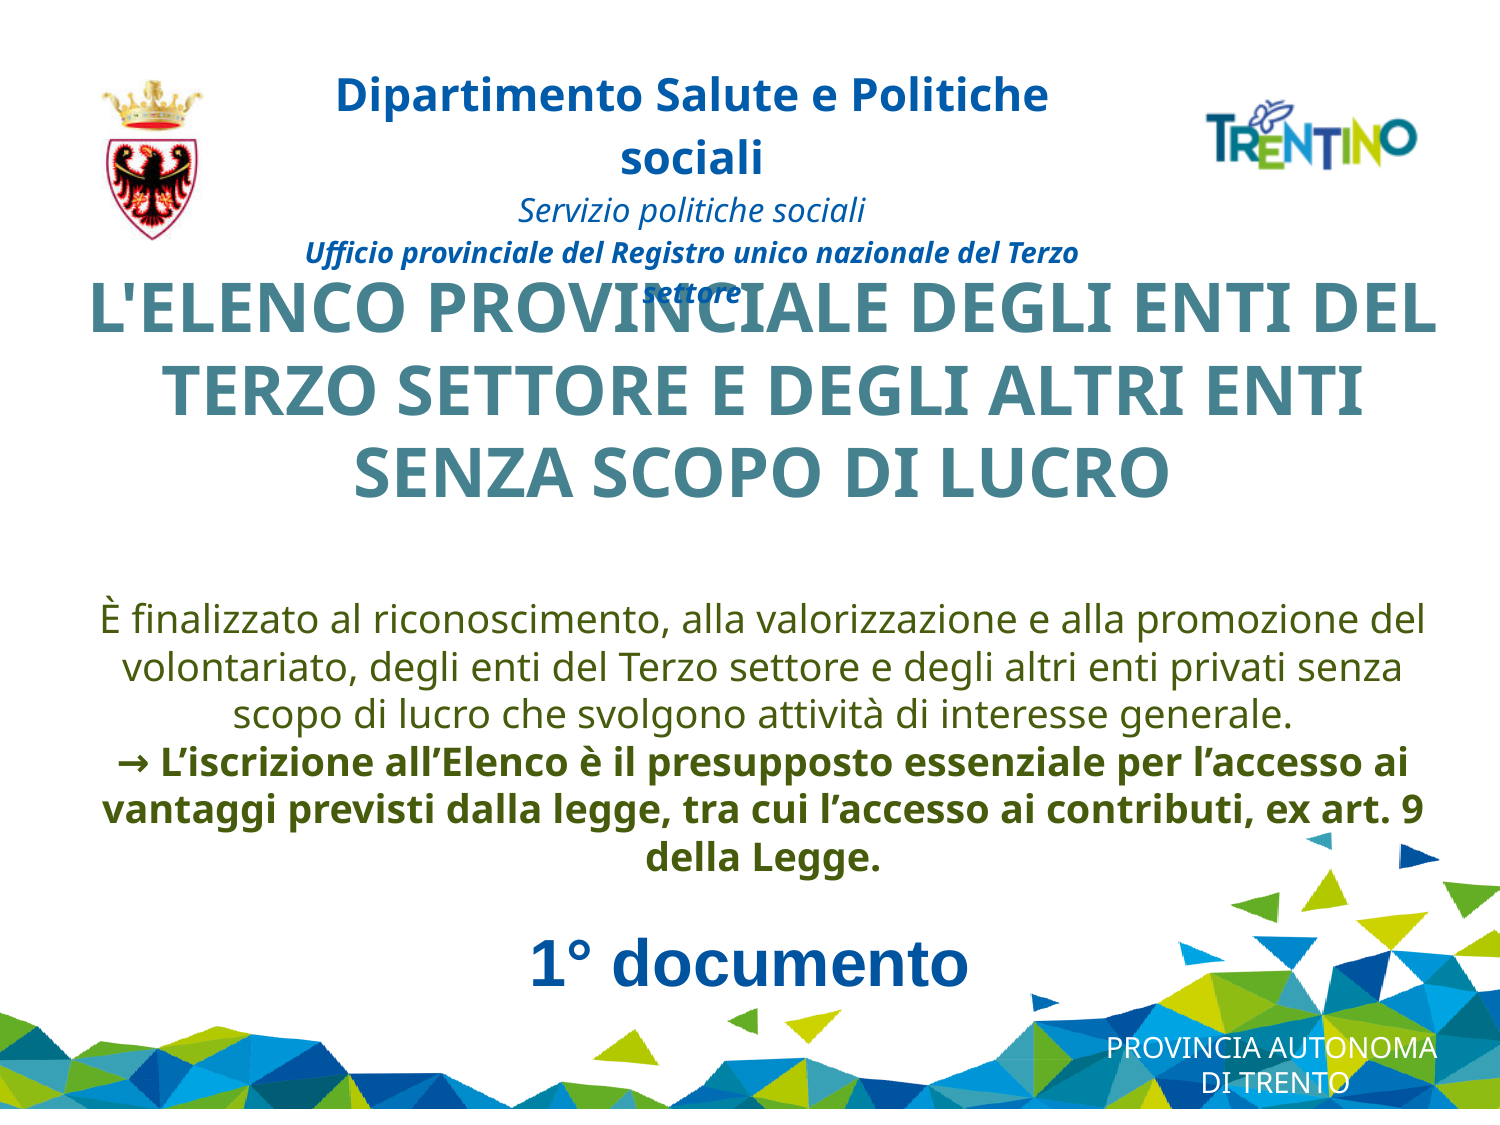

Dipartimento Salute e Politiche sociali
Servizio politiche sociali
Ufficio provinciale del Registro unico nazionale del Terzo settore
# L'ELENCO PROVINCIALE DEGLI ENTI DEL TERZO SETTORE E DEGLI ALTRI ENTI SENZA SCOPO DI LUCRO È finalizzato al riconoscimento, alla valorizzazione e alla promozione del volontariato, degli enti del Terzo settore e degli altri enti privati senza scopo di lucro che svolgono attività di interesse generale. → L’iscrizione all’Elenco è il presupposto essenziale per l’accesso ai vantaggi previsti dalla legge, tra cui l’accesso ai contributi, ex art. 9 della Legge.
1° documento
PROVINCIA AUTONOMA
DI TRENTO